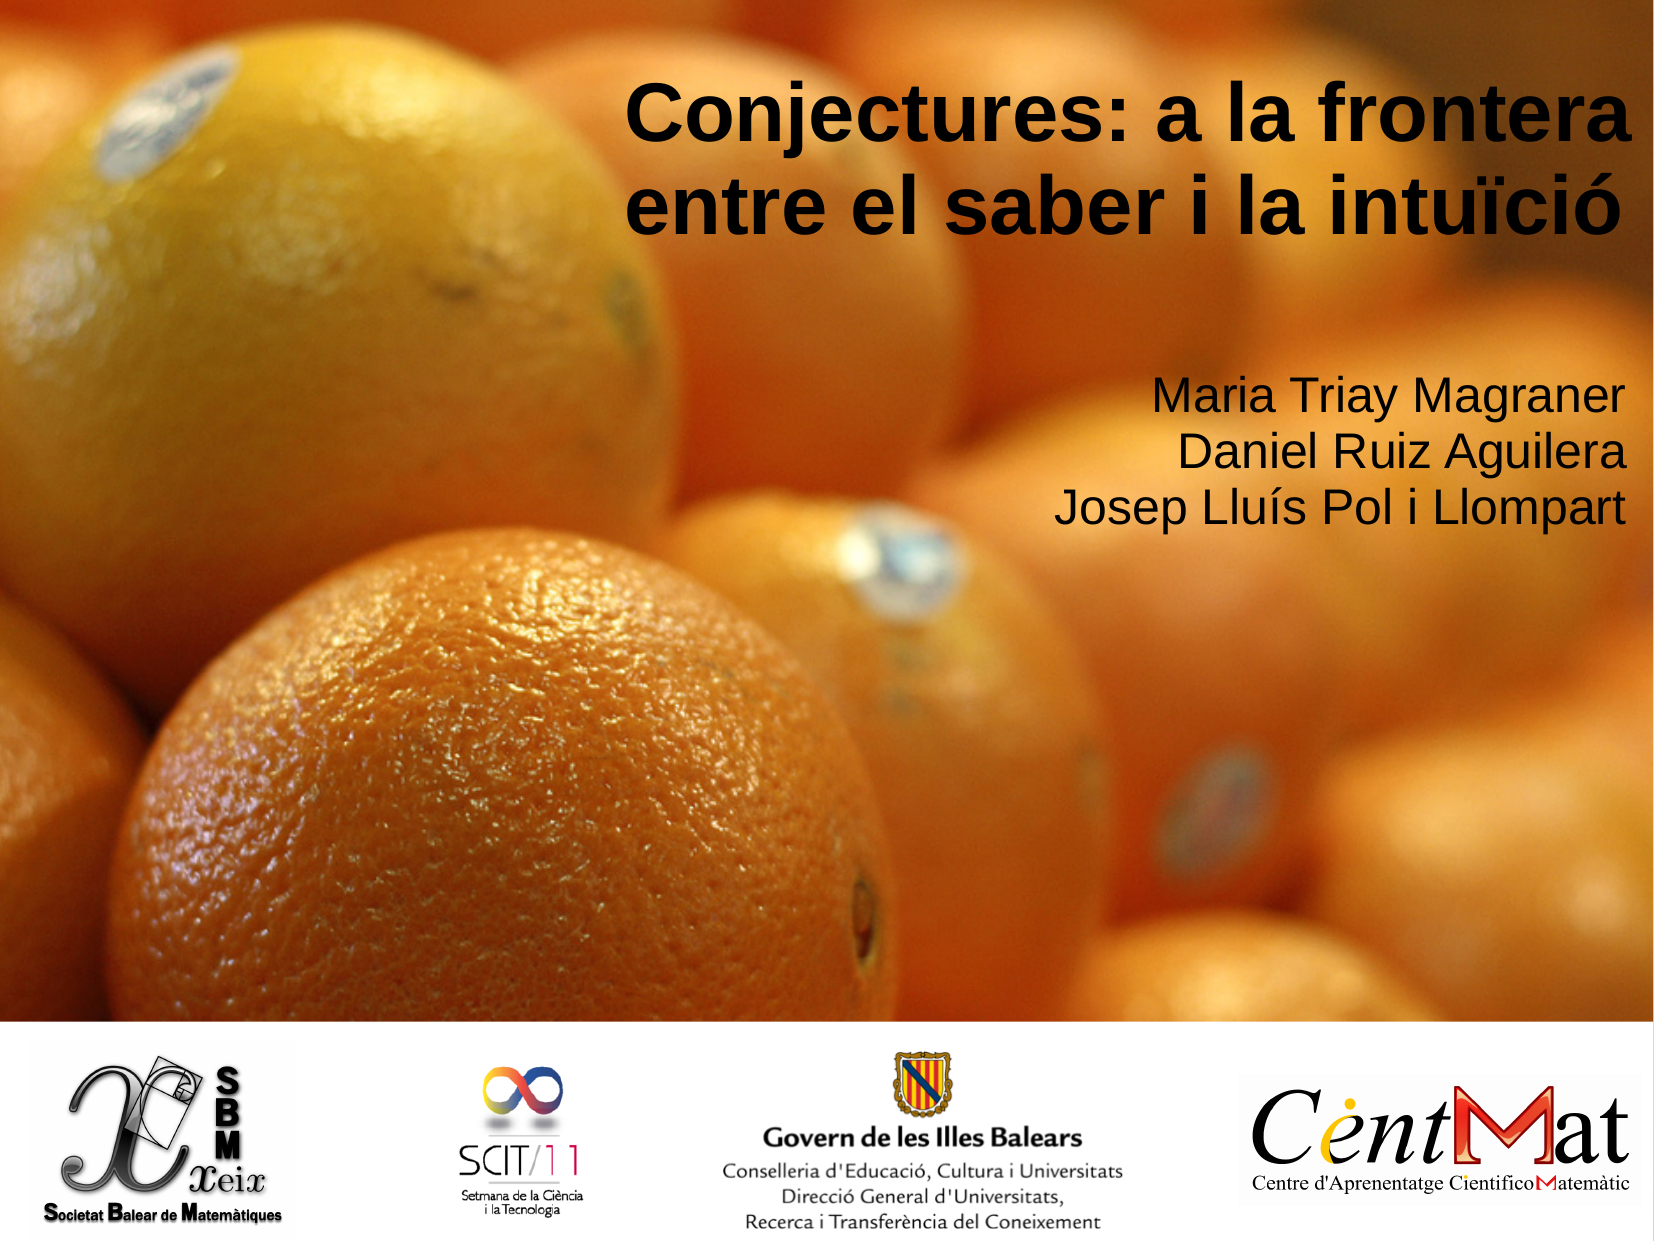

Conjectures: a la frontera
entre el saber i la intuïció
Maria Triay Magraner
Daniel Ruiz Aguilera
Josep Lluís Pol i Llompart